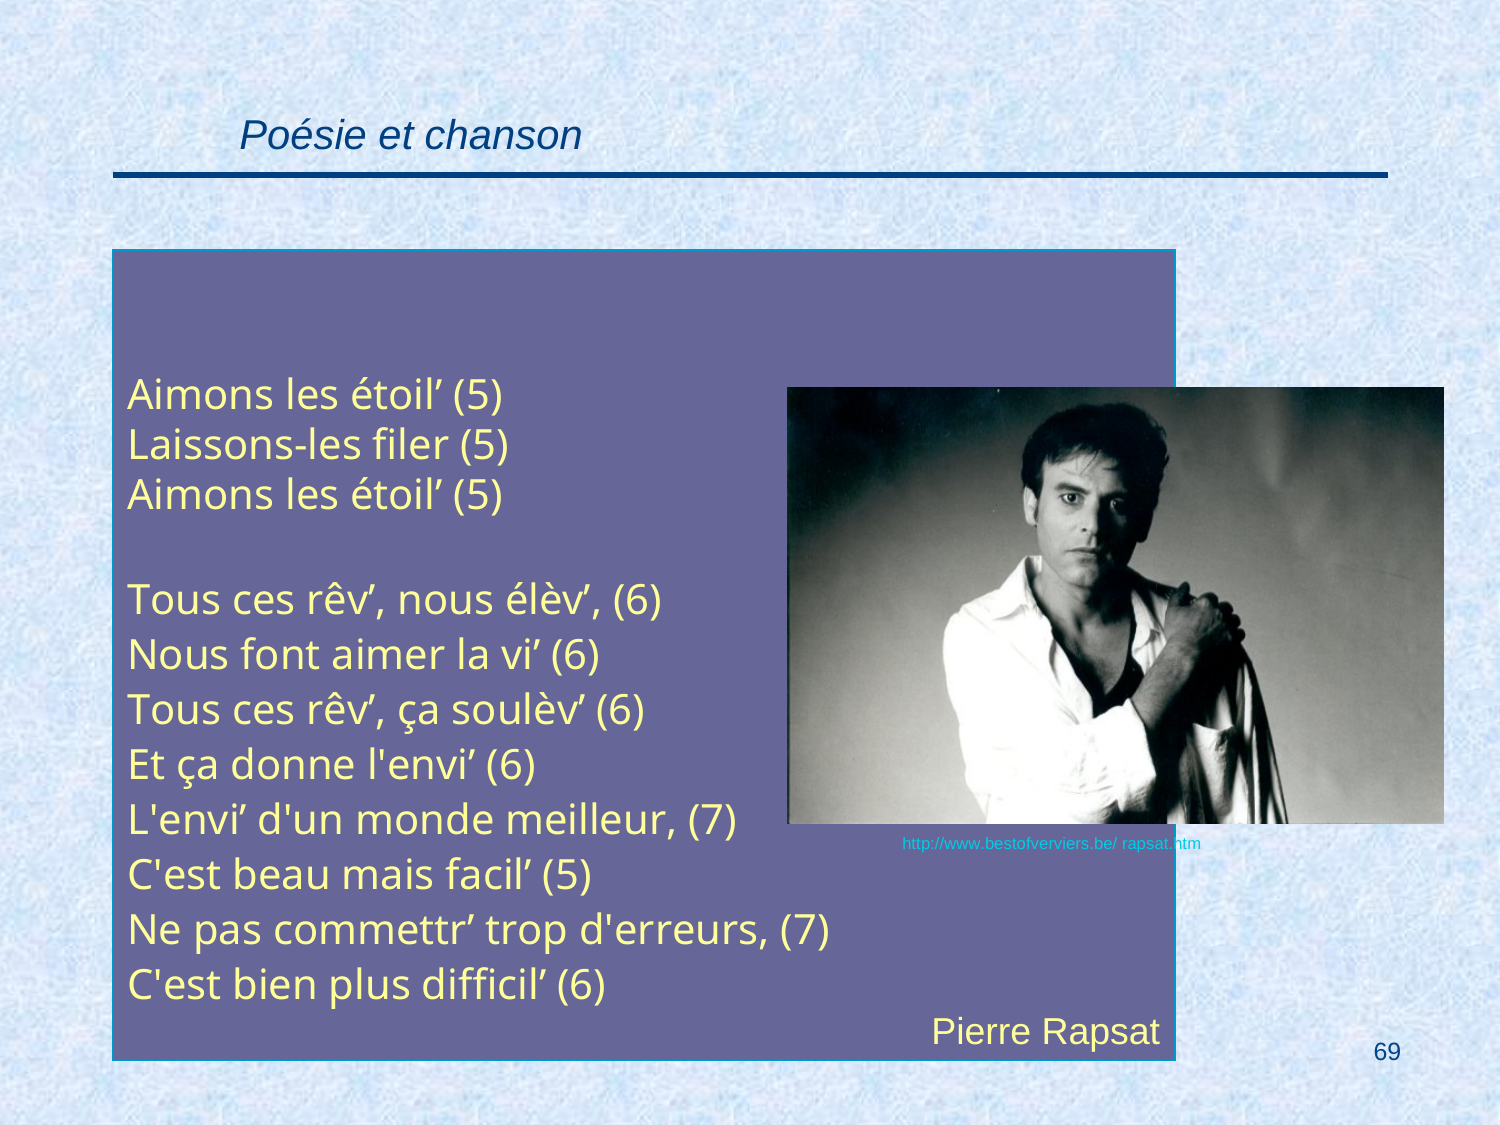

Poésie et chanson
Aimons les étoil’ (5)
Laissons-les filer (5)
Aimons les étoil’ (5)
Tous ces rêv’, nous élèv’, (6)
Nous font aimer la vi’ (6)
Tous ces rêv’, ça soulèv’ (6)
Et ça donne l'envi’ (6)
L'envi’ d'un monde meilleur, (7)
C'est beau mais facil’ (5)
Ne pas commettr’ trop d'erreurs, (7)
C'est bien plus difficil’ (6)
Pierre Rapsat
http://www.bestofverviers.be/ rapsat.htm
69